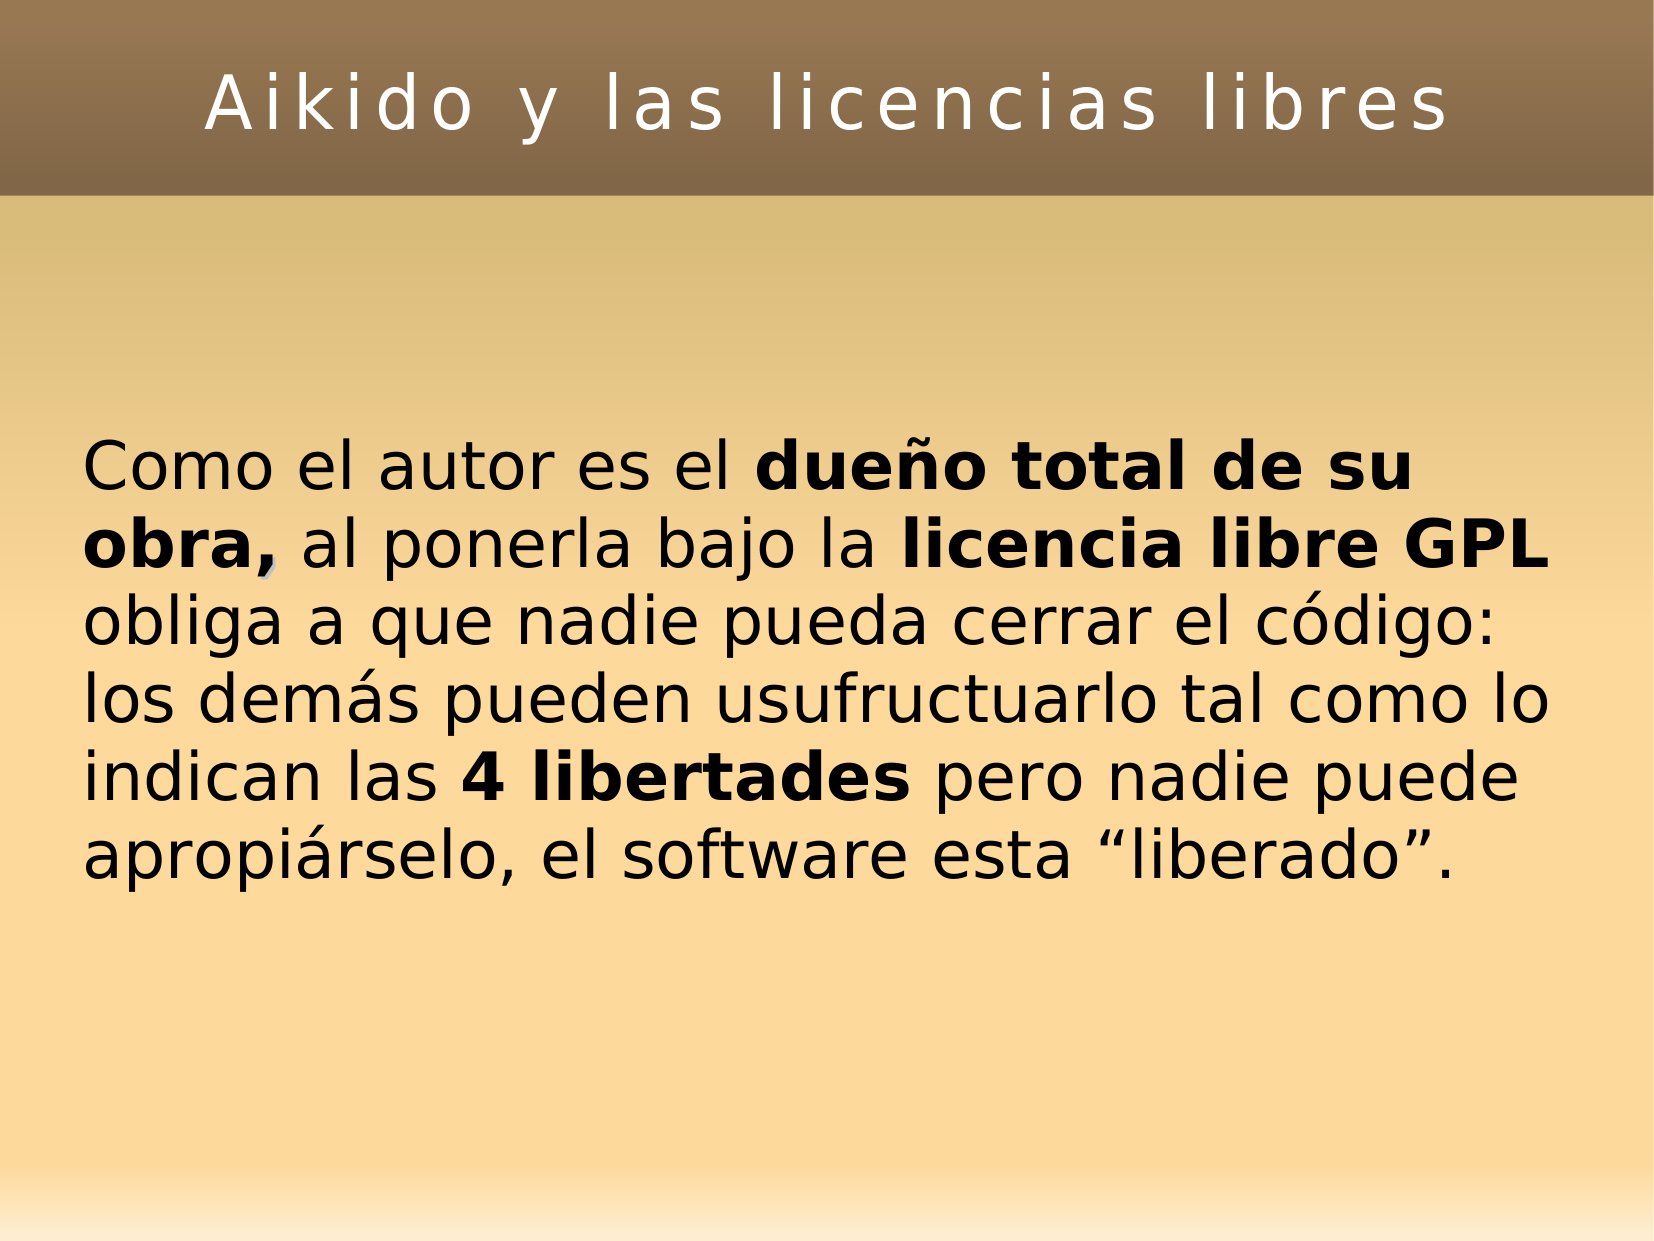

# Aikido y las licencias libres
Como el autor es el dueño total de su obra, al ponerla bajo la licencia libre GPL obliga a que nadie pueda cerrar el código: los demás pueden usufructuarlo tal como lo indican las 4 libertades pero nadie puede apropiárselo, el software esta “liberado”.